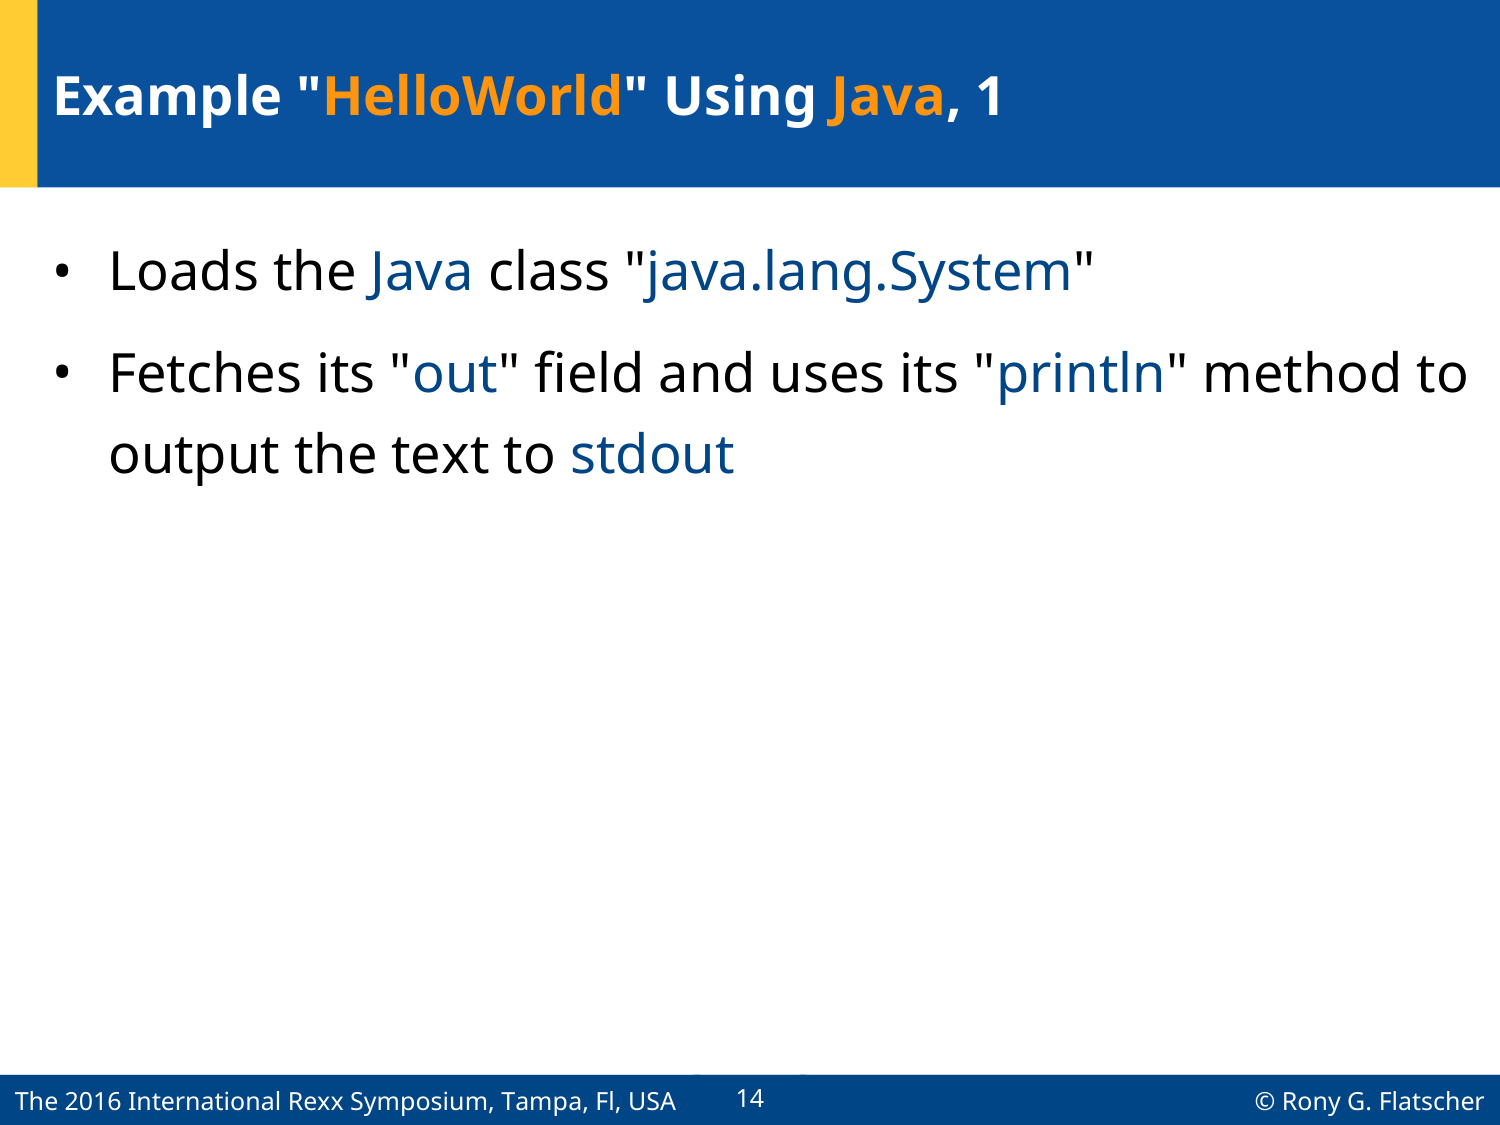

# Example "HelloWorld" Using Java, 1
Loads the Java class "java.lang.System"
Fetches its "out" field and uses its "println" method to output the text to stdout